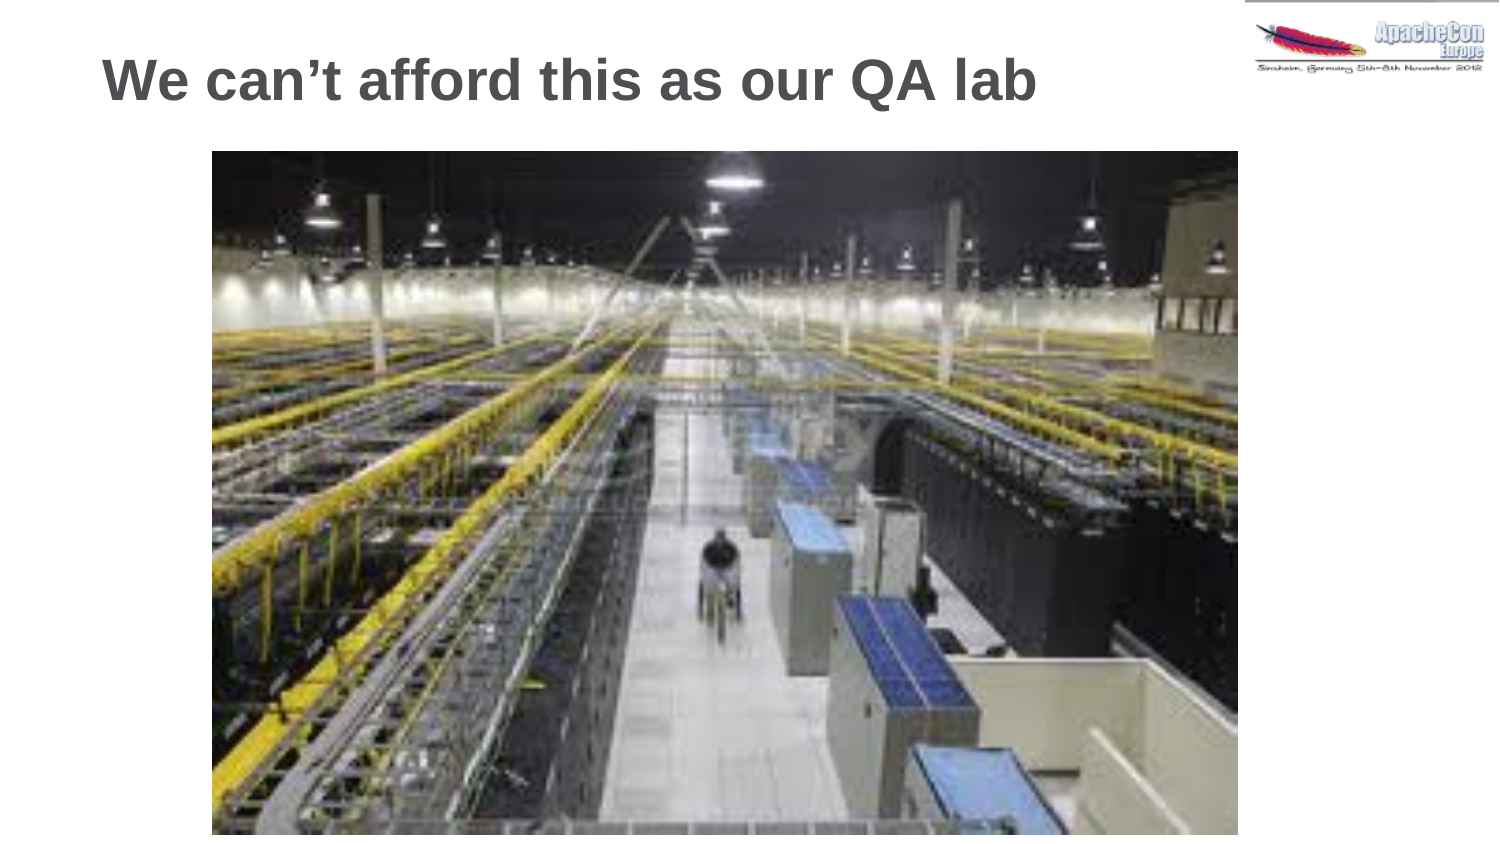

We can’t afford this as our QA lab